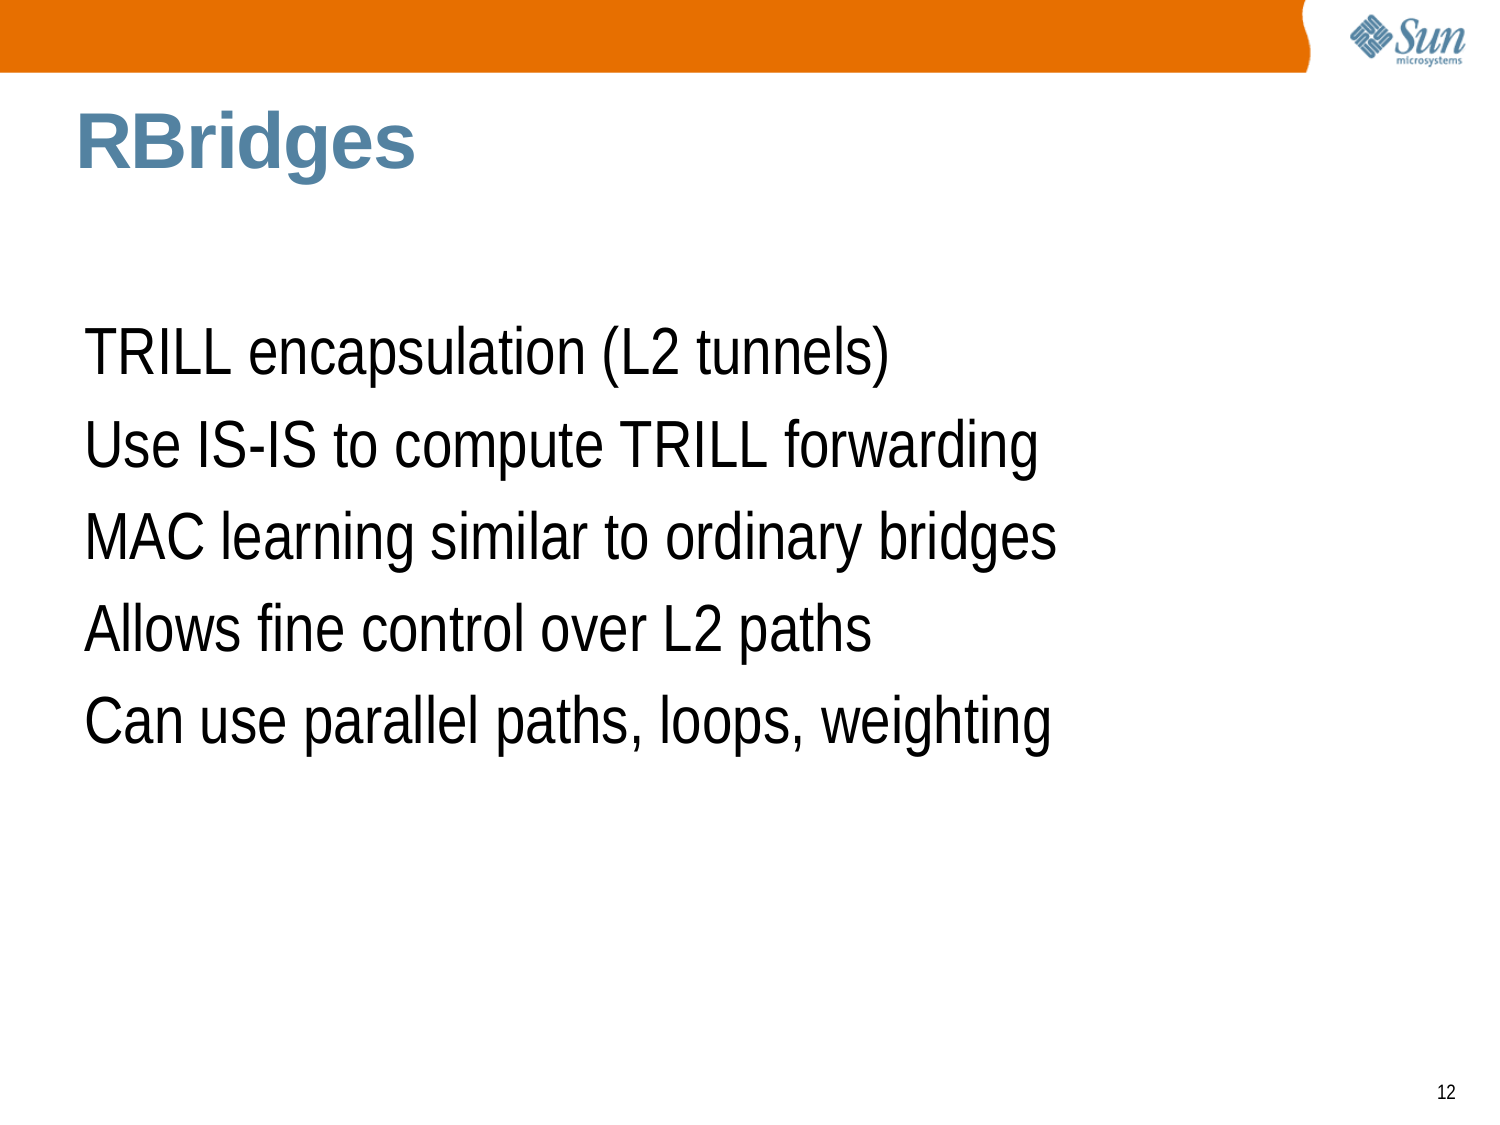

# RBridges
TRILL encapsulation (L2 tunnels)
Use IS-IS to compute TRILL forwarding
MAC learning similar to ordinary bridges
Allows fine control over L2 paths
Can use parallel paths, loops, weighting